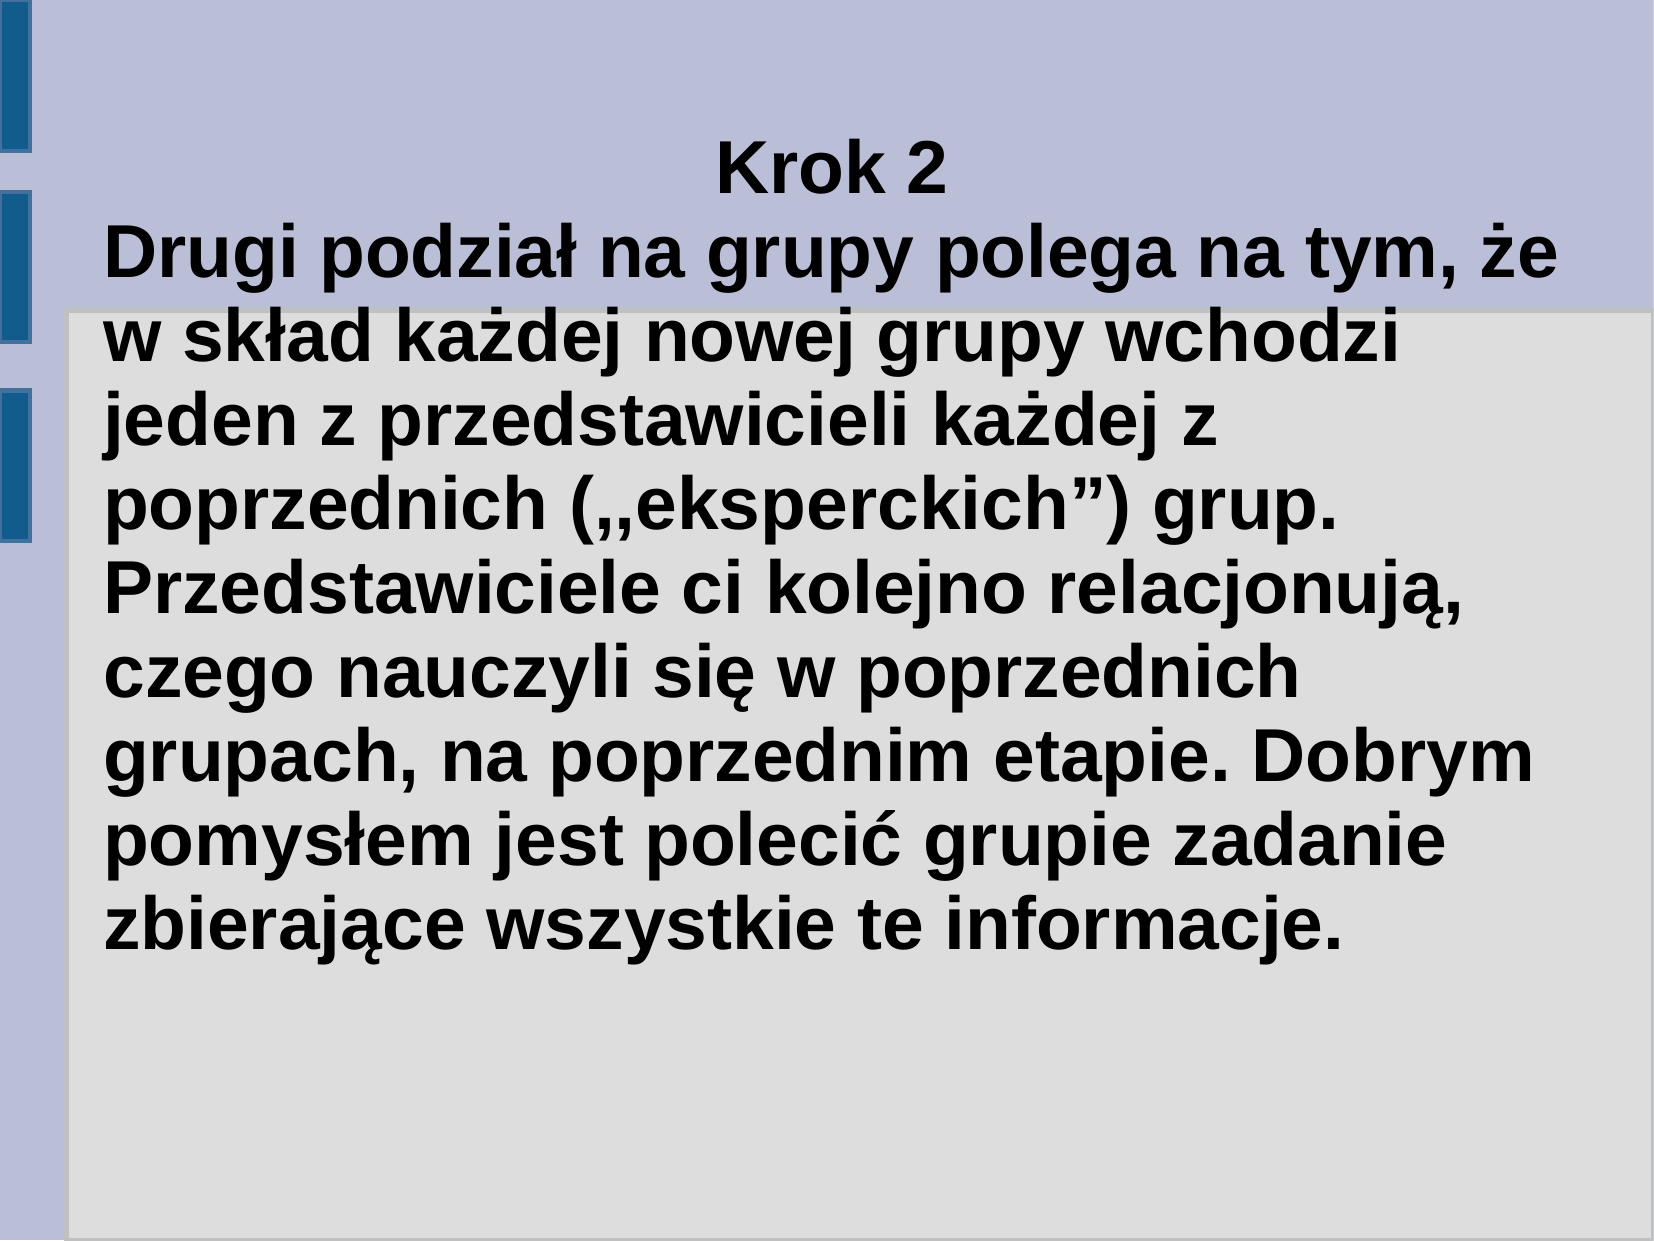

Krok 2
Drugi podział na grupy polega na tym, że w skład każdej nowej grupy wchodzi jeden z przedstawicieli każdej z poprzednich (,,eksperckich”) grup.
Przedstawiciele ci kolejno relacjonują, czego nauczyli się w poprzednich grupach, na poprzednim etapie. Dobrym pomysłem jest polecić grupie zadanie zbierające wszystkie te informacje.